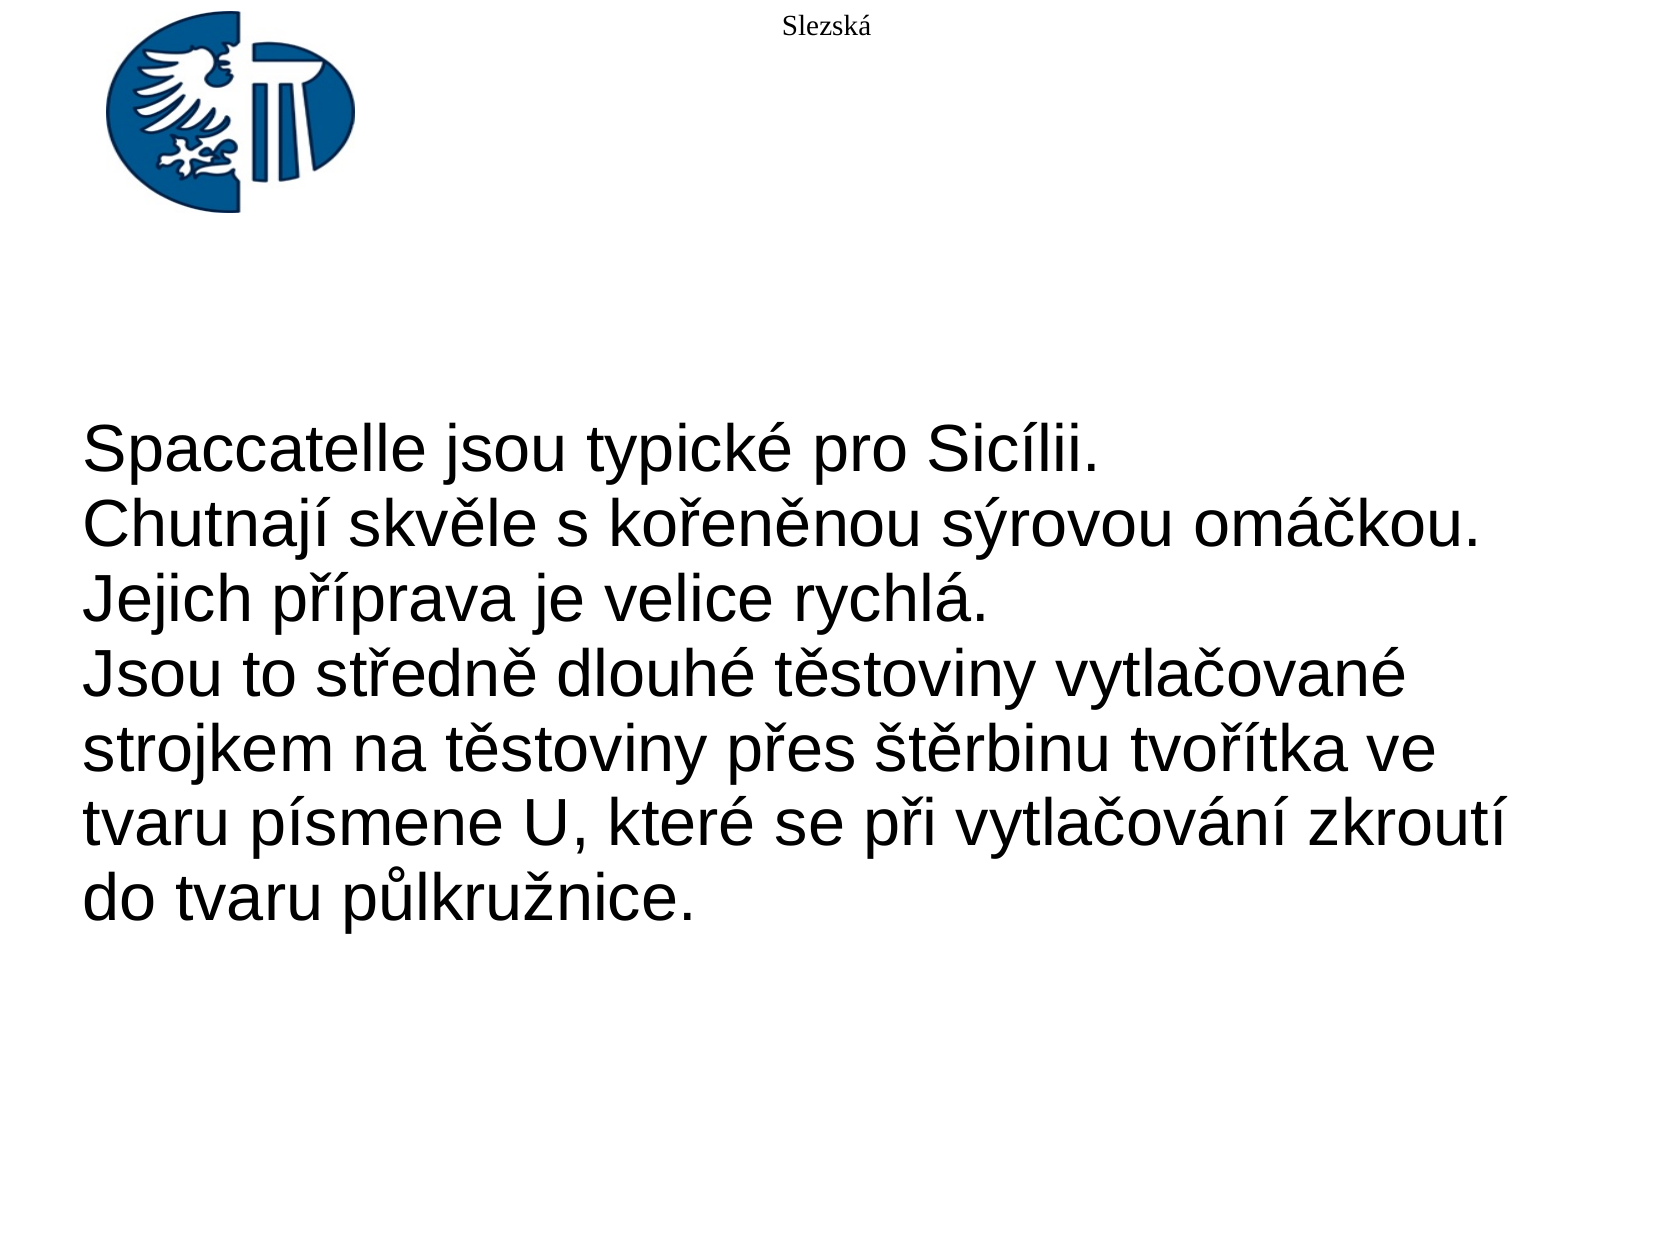

ahoj
Spaccatelle jsou typické pro Sicílii.
Chutnají skvěle s kořeněnou sýrovou omáčkou.
Jejich příprava je velice rychlá.
Jsou to středně dlouhé těstoviny vytlačované strojkem na těstoviny přes štěrbinu tvořítka ve tvaru písmene U, které se při vytlačování zkroutí do tvaru půlkružnice.